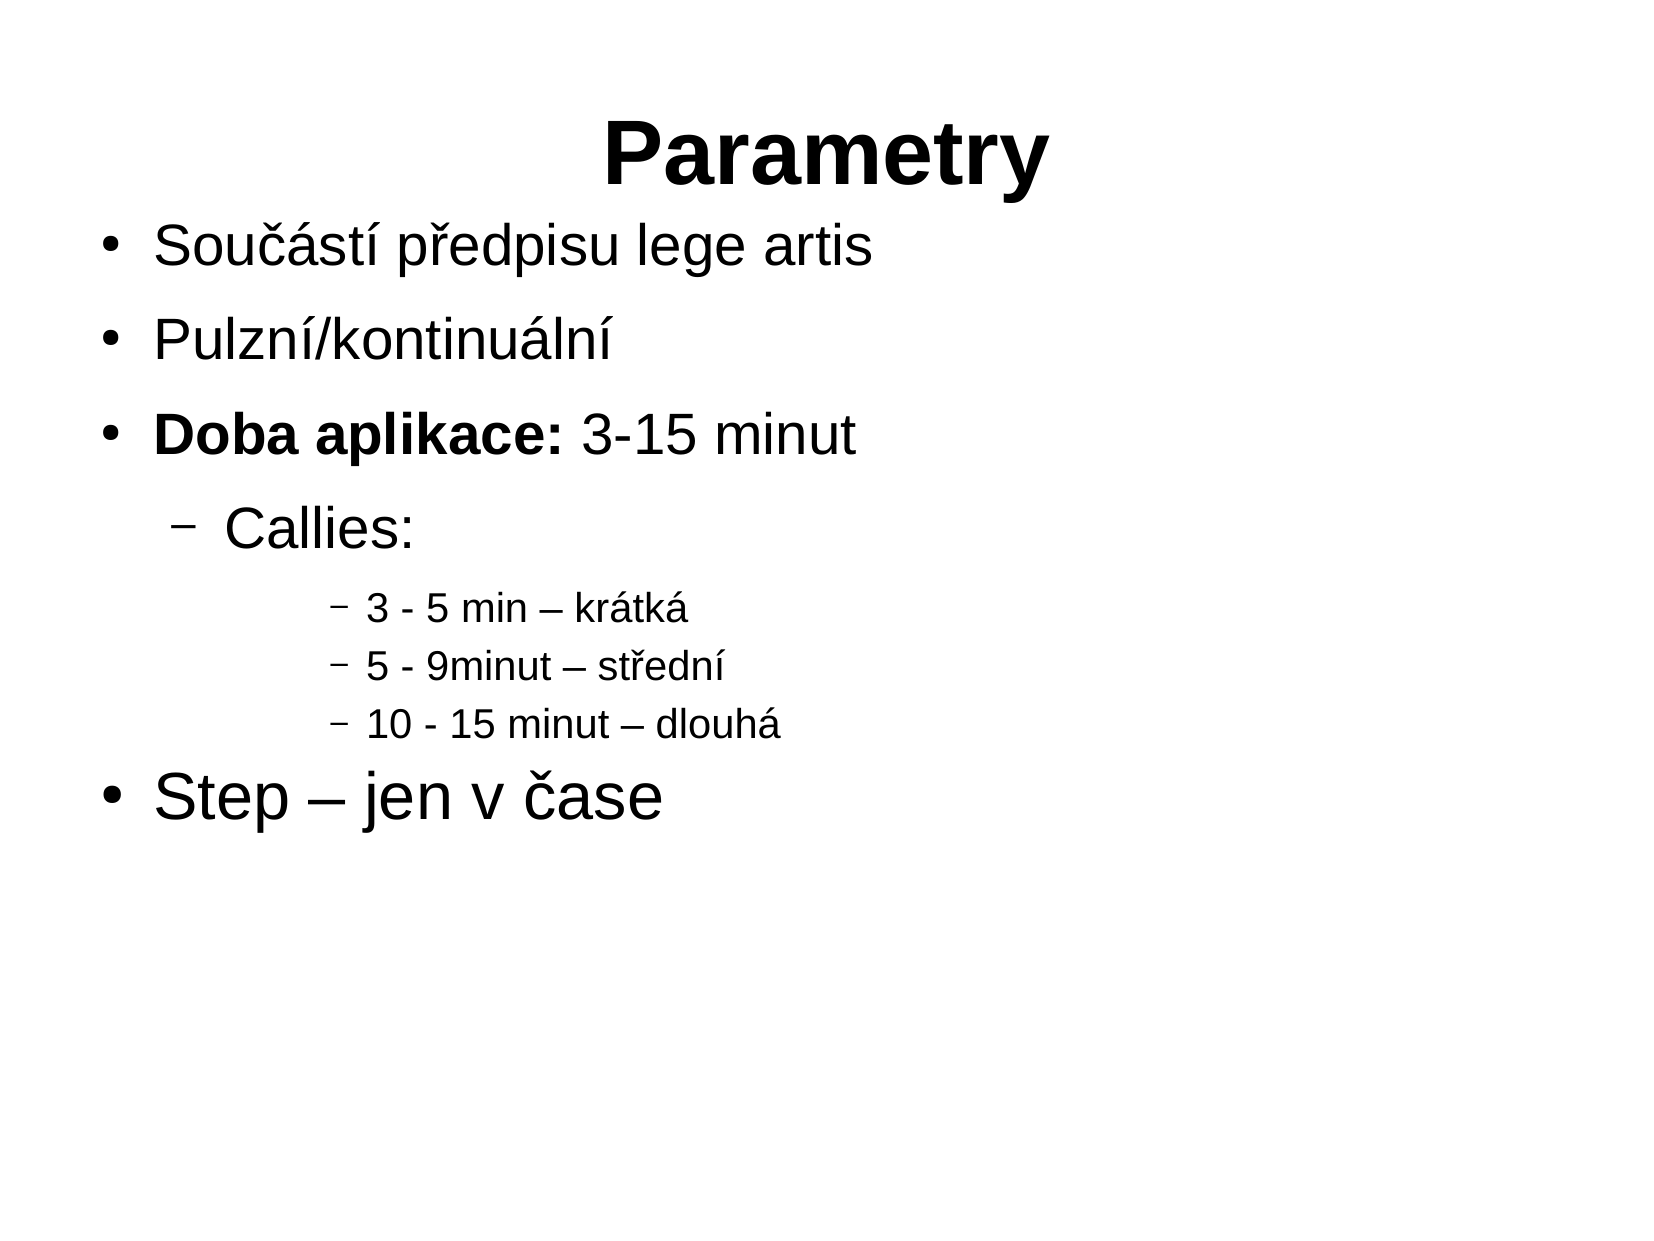

# Parametry
Součástí předpisu lege artis
Pulzní/kontinuální
Doba aplikace: 3-15 minut
Callies:
3 - 5 min – krátká
5 - 9minut – střední
10 - 15 minut – dlouhá
Step – jen v čase